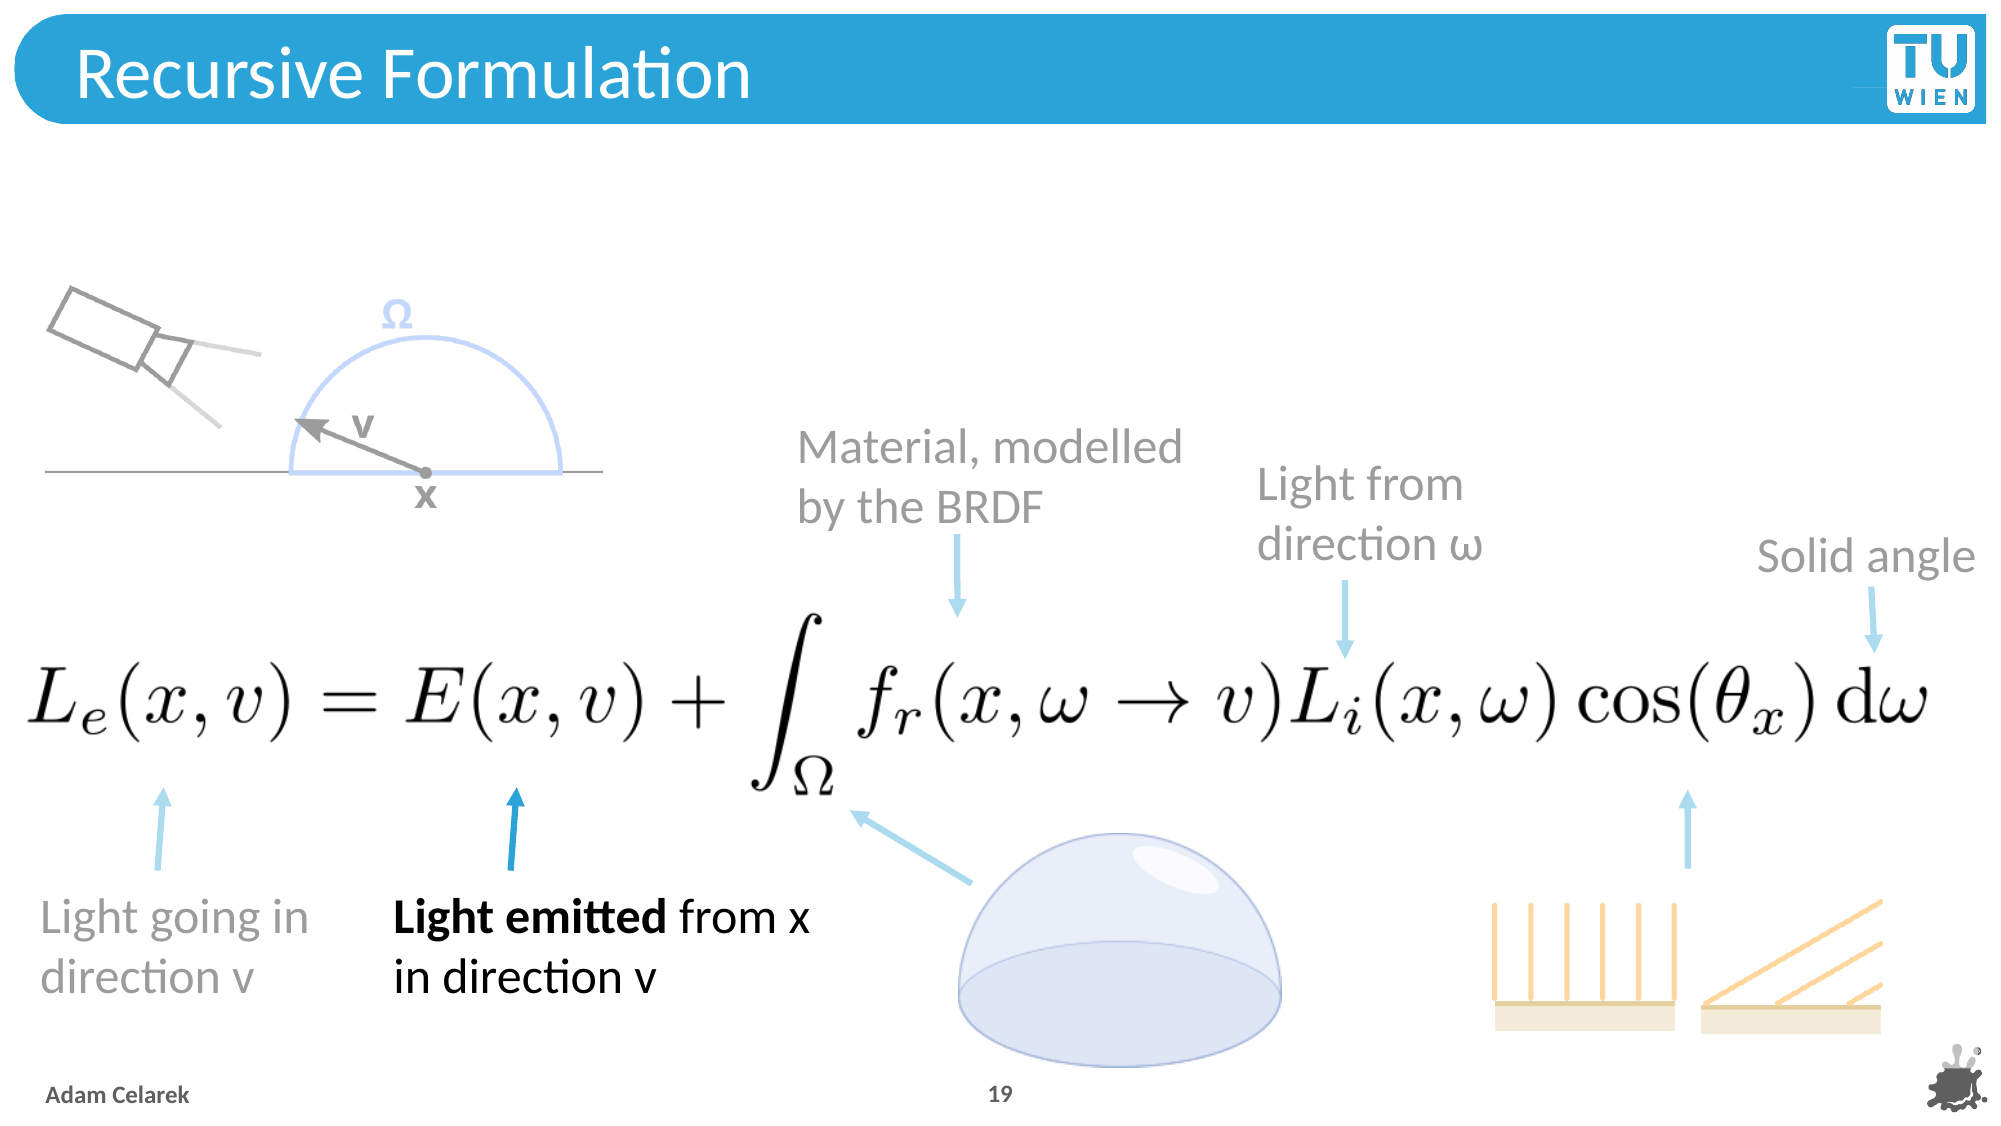

# Recursive Formulation
Material, modelled by the BRDF
Light from direction ω
Solid angle
Light going in direction v
Light emitted from x in direction v
Adam Celarek